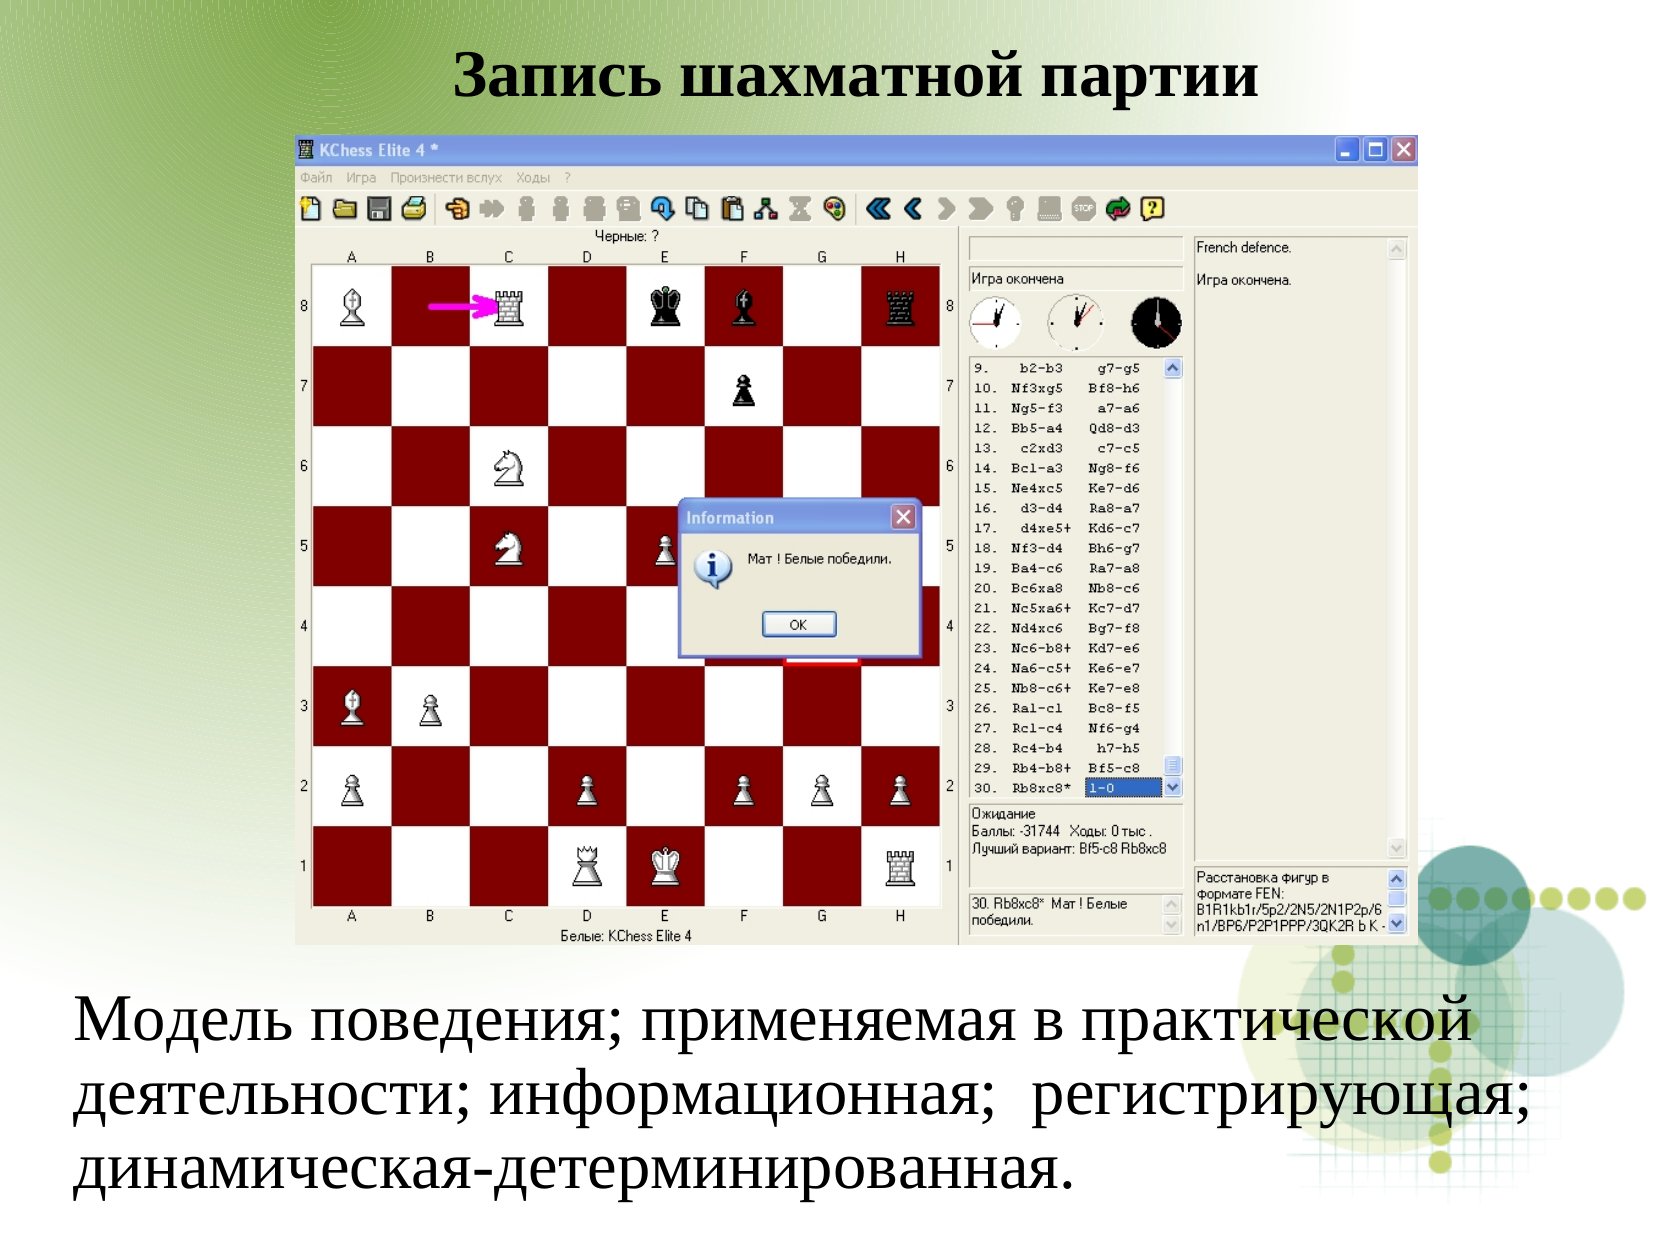

Запись шахматной партии
Модель поведения; применяемая в практической деятельности; информационная; регистрирующая; динамическая-детерминированная.